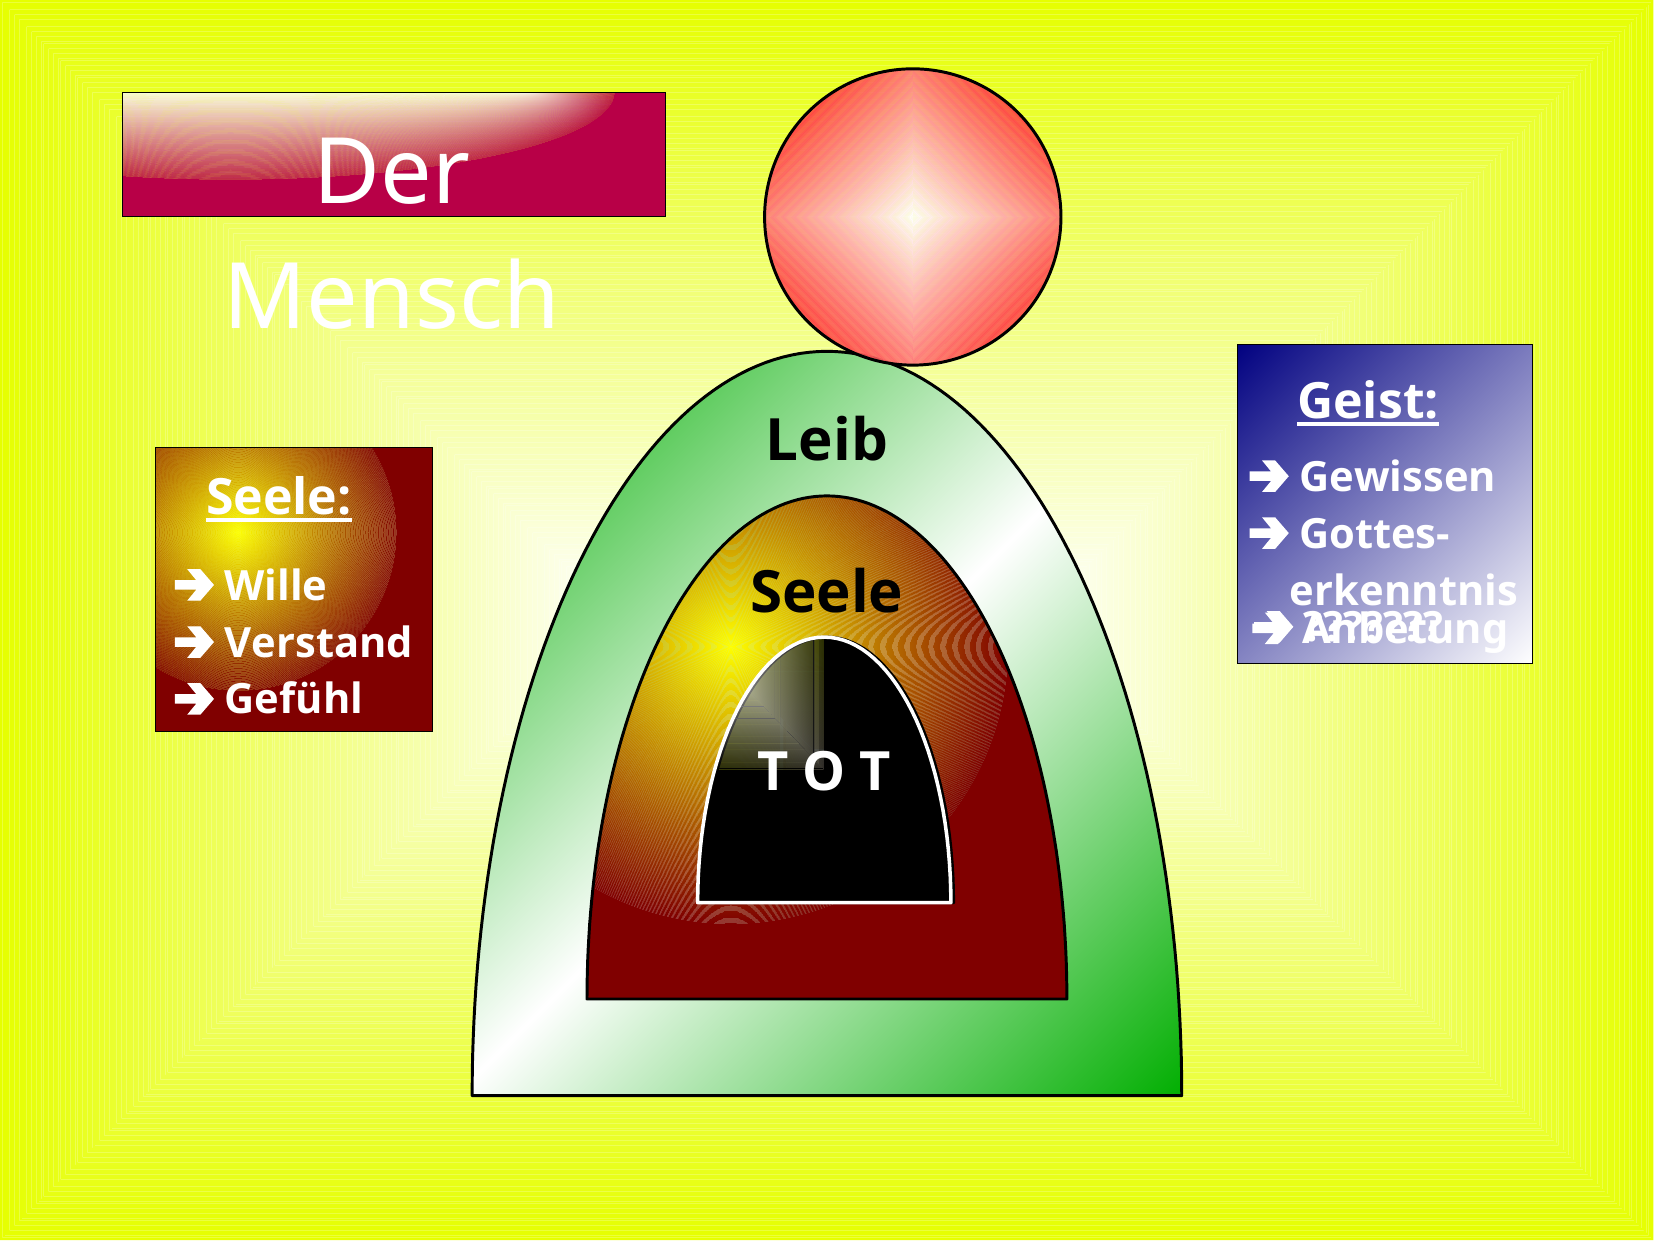

Der Mensch
Geist:
Leib
 Gewissen
 Gottes-
 erkenntnis
Seele:
Seele
 Wille
 Verstand
 Gefühl
 ???????
 Anbetung
T O T
Geist